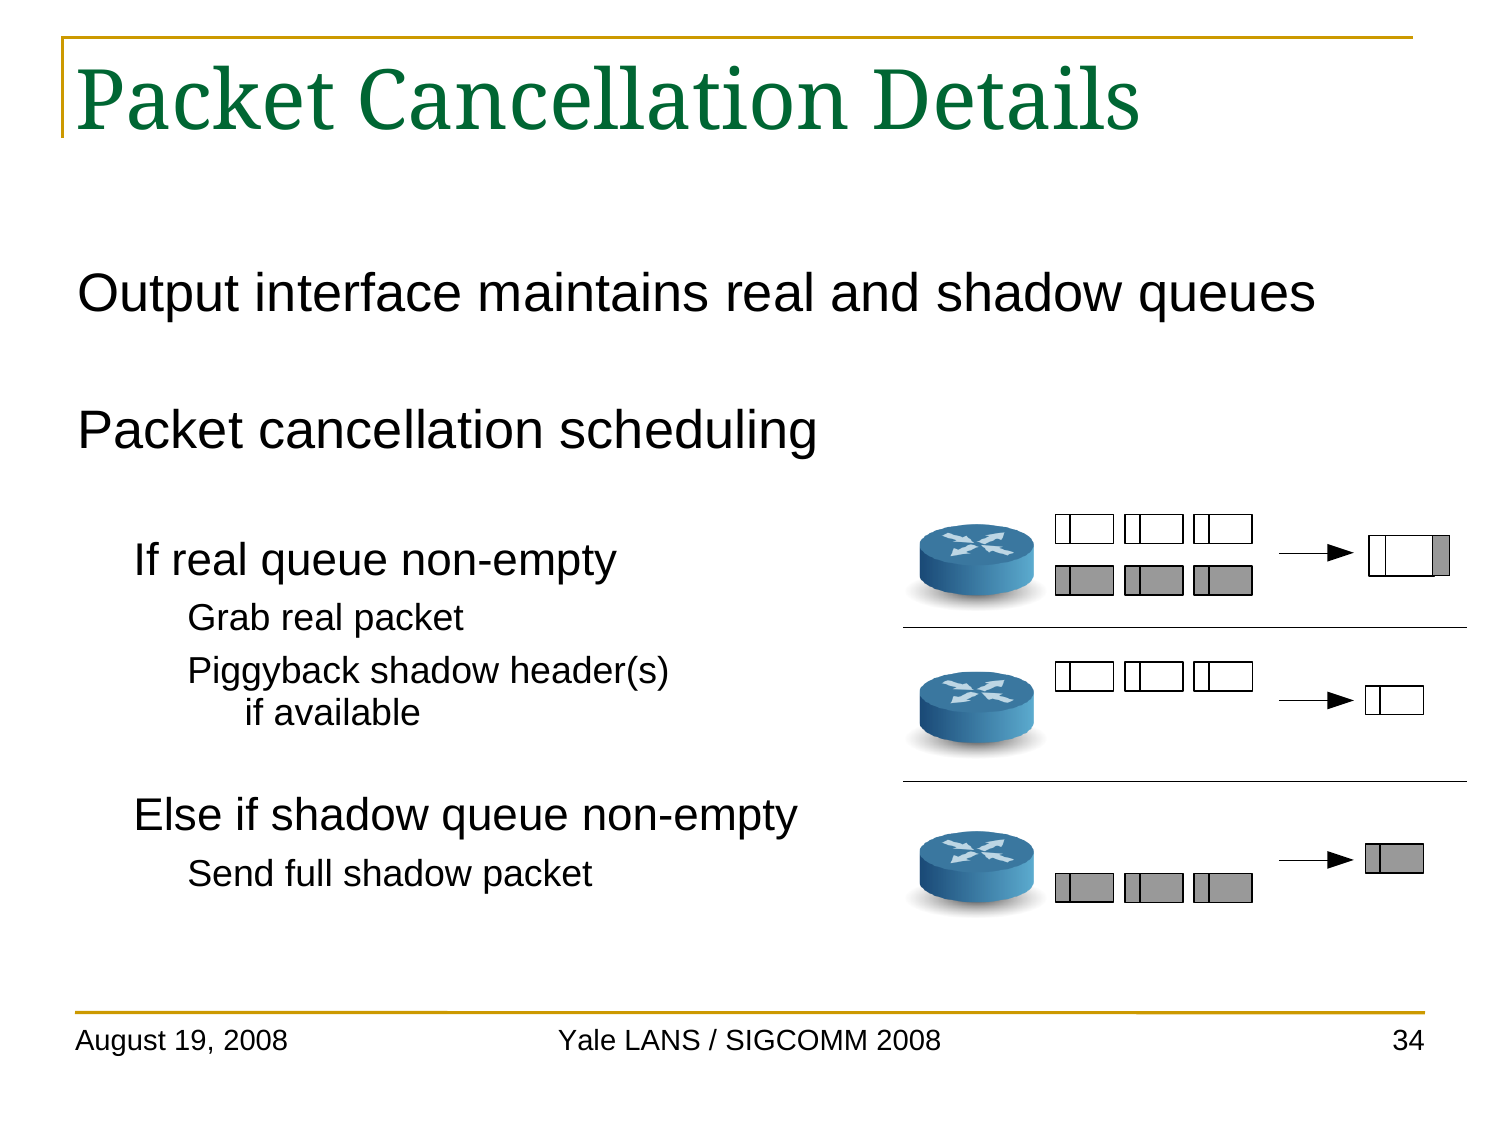

# Packet Cancellation Details
Output interface maintains real and shadow queues
Packet cancellation scheduling
If real queue non-empty
Grab real packet
Piggyback shadow header(s)
if available
Else if shadow queue non-empty
Send full shadow packet
August 19, 2008
Yale LANS / SIGCOMM 2008
34